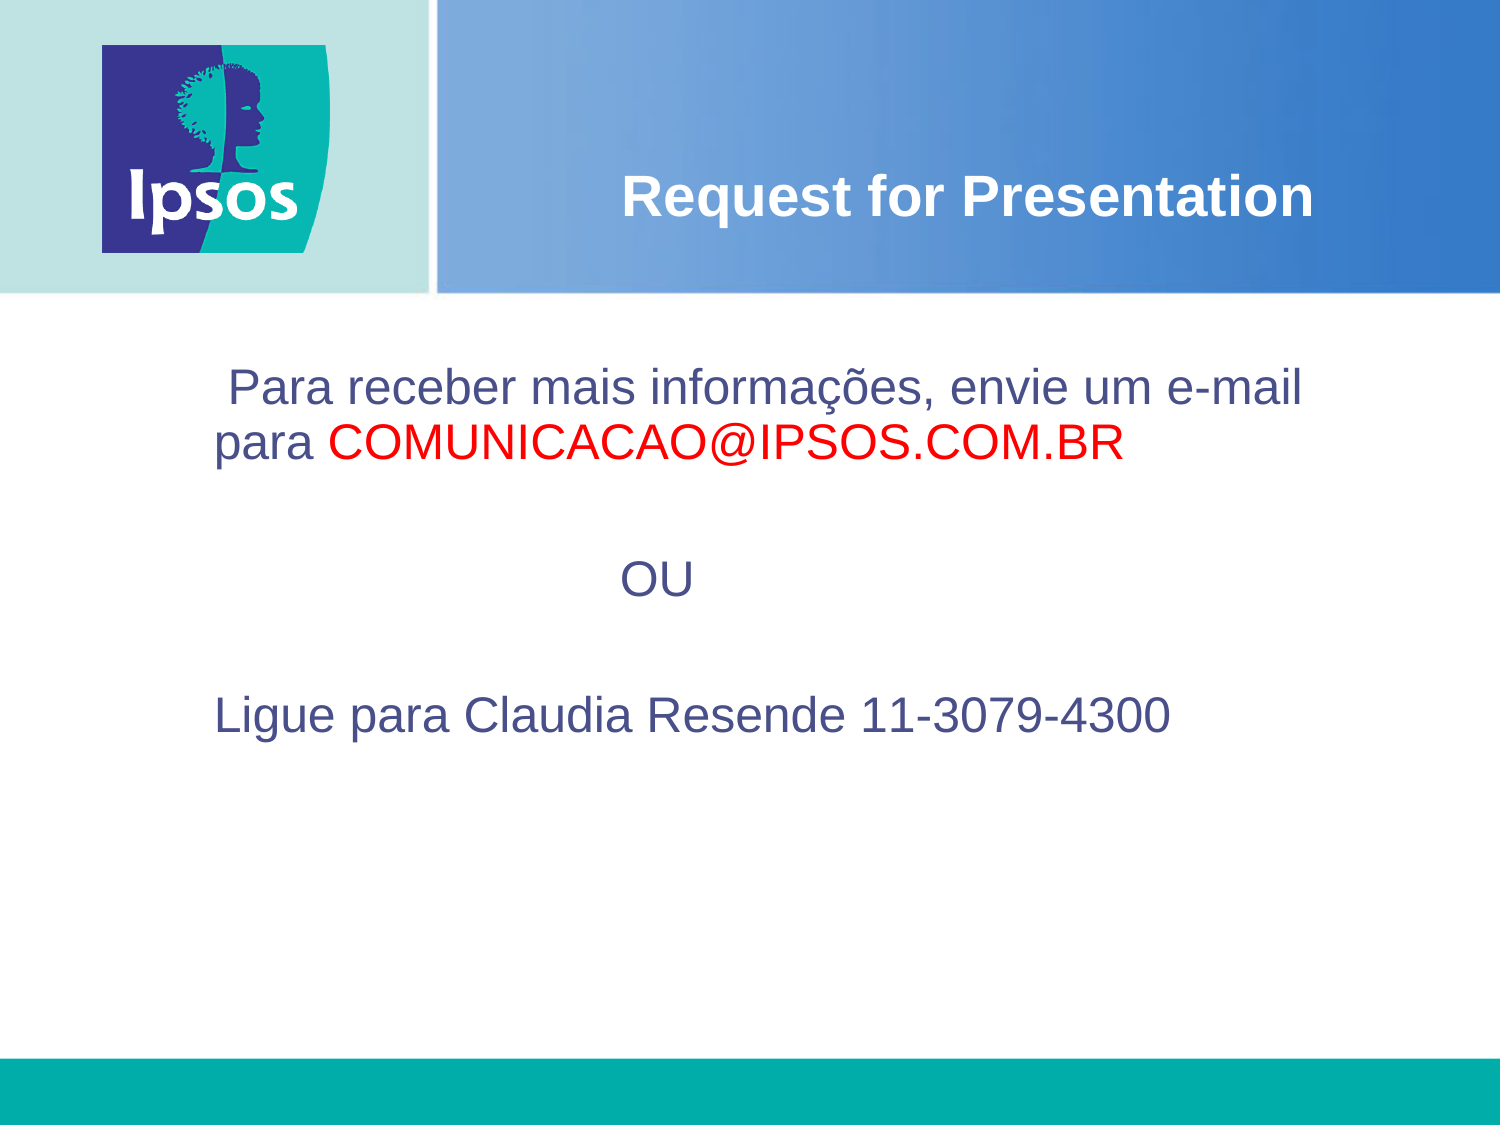

# Request for Presentation
 Para receber mais informações, envie um e-mail para COMUNICACAO@IPSOS.COM.BR
 OU
Ligue para Claudia Resende 11-3079-4300